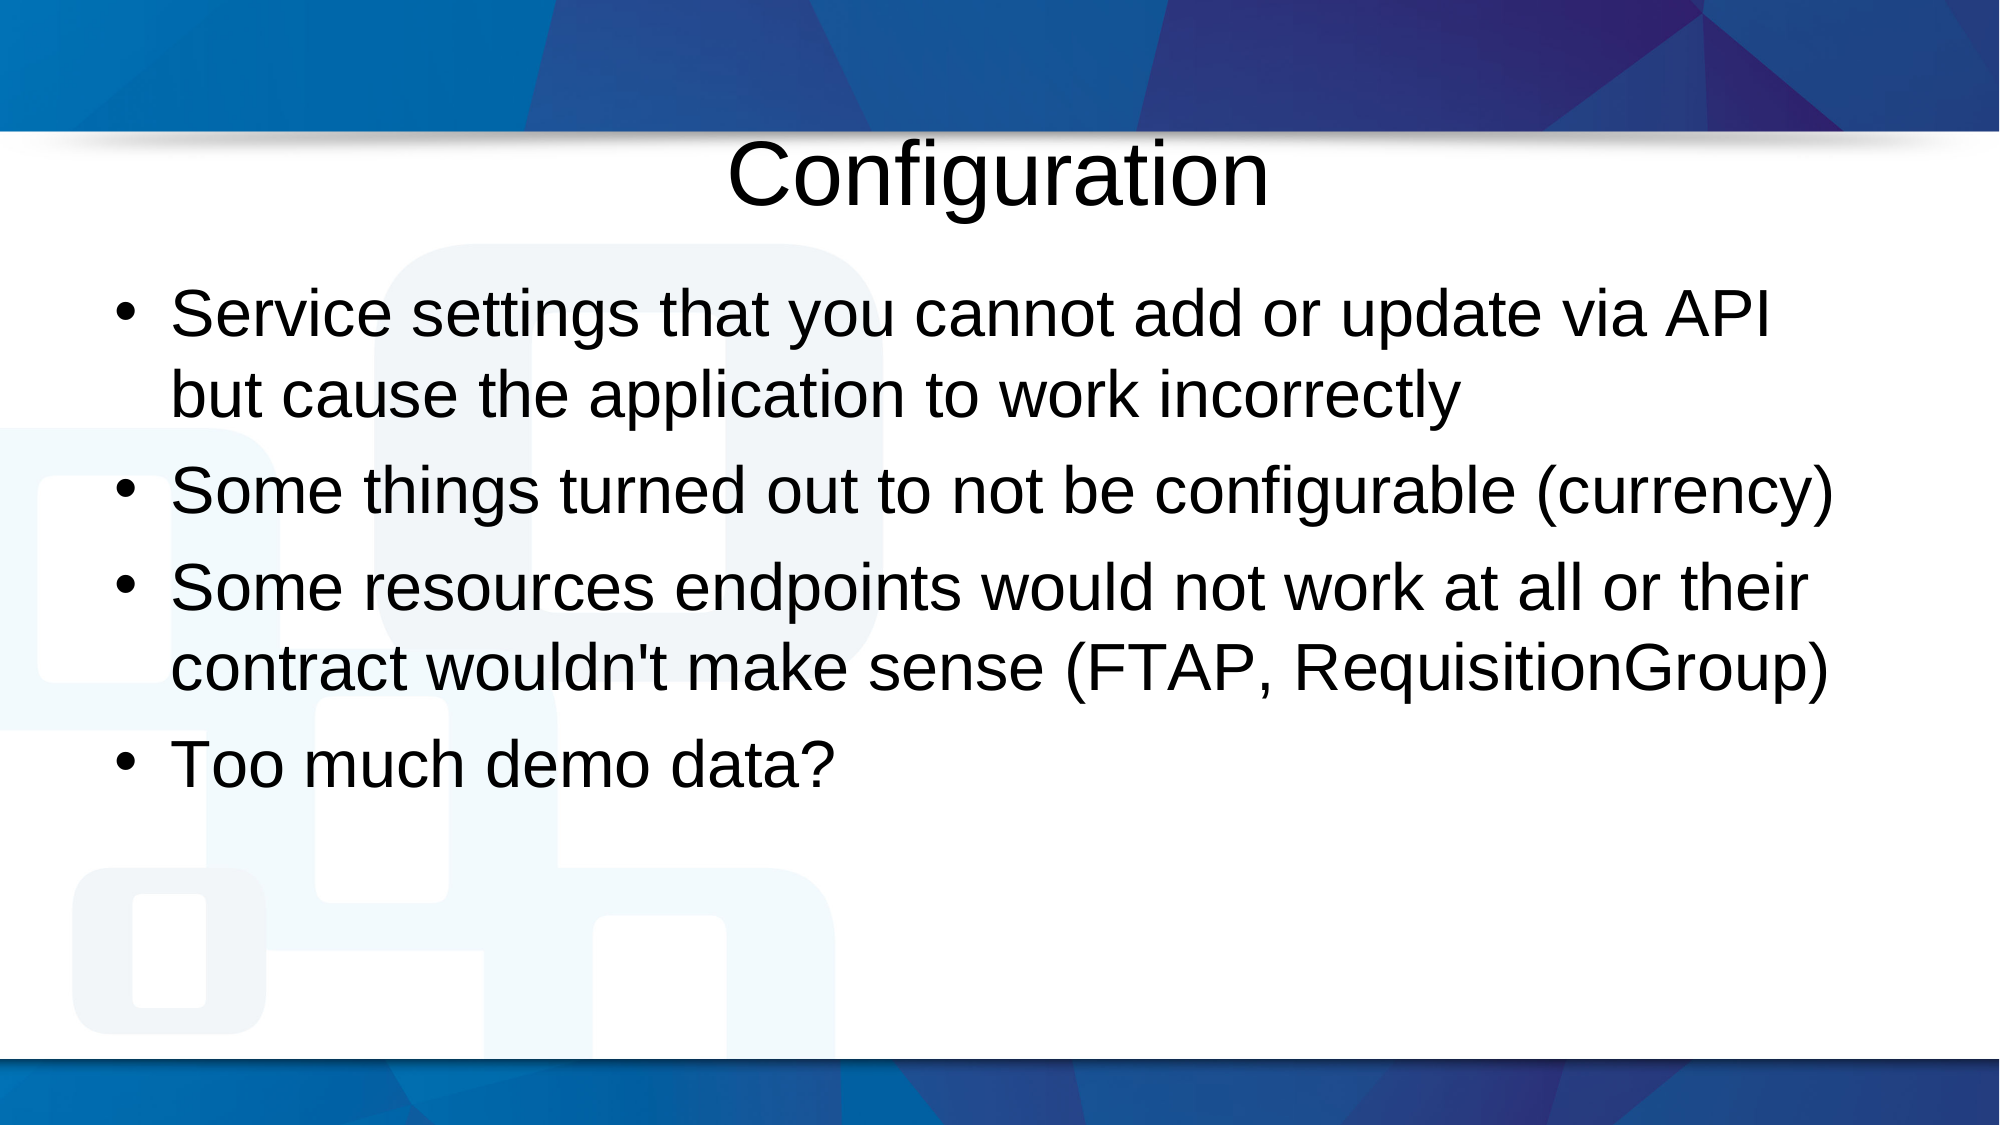

# Configuration
Service settings that you cannot add or update via API but cause the application to work incorrectly
Some things turned out to not be configurable (currency)
Some resources endpoints would not work at all or their contract wouldn't make sense (FTAP, RequisitionGroup)
Too much demo data?